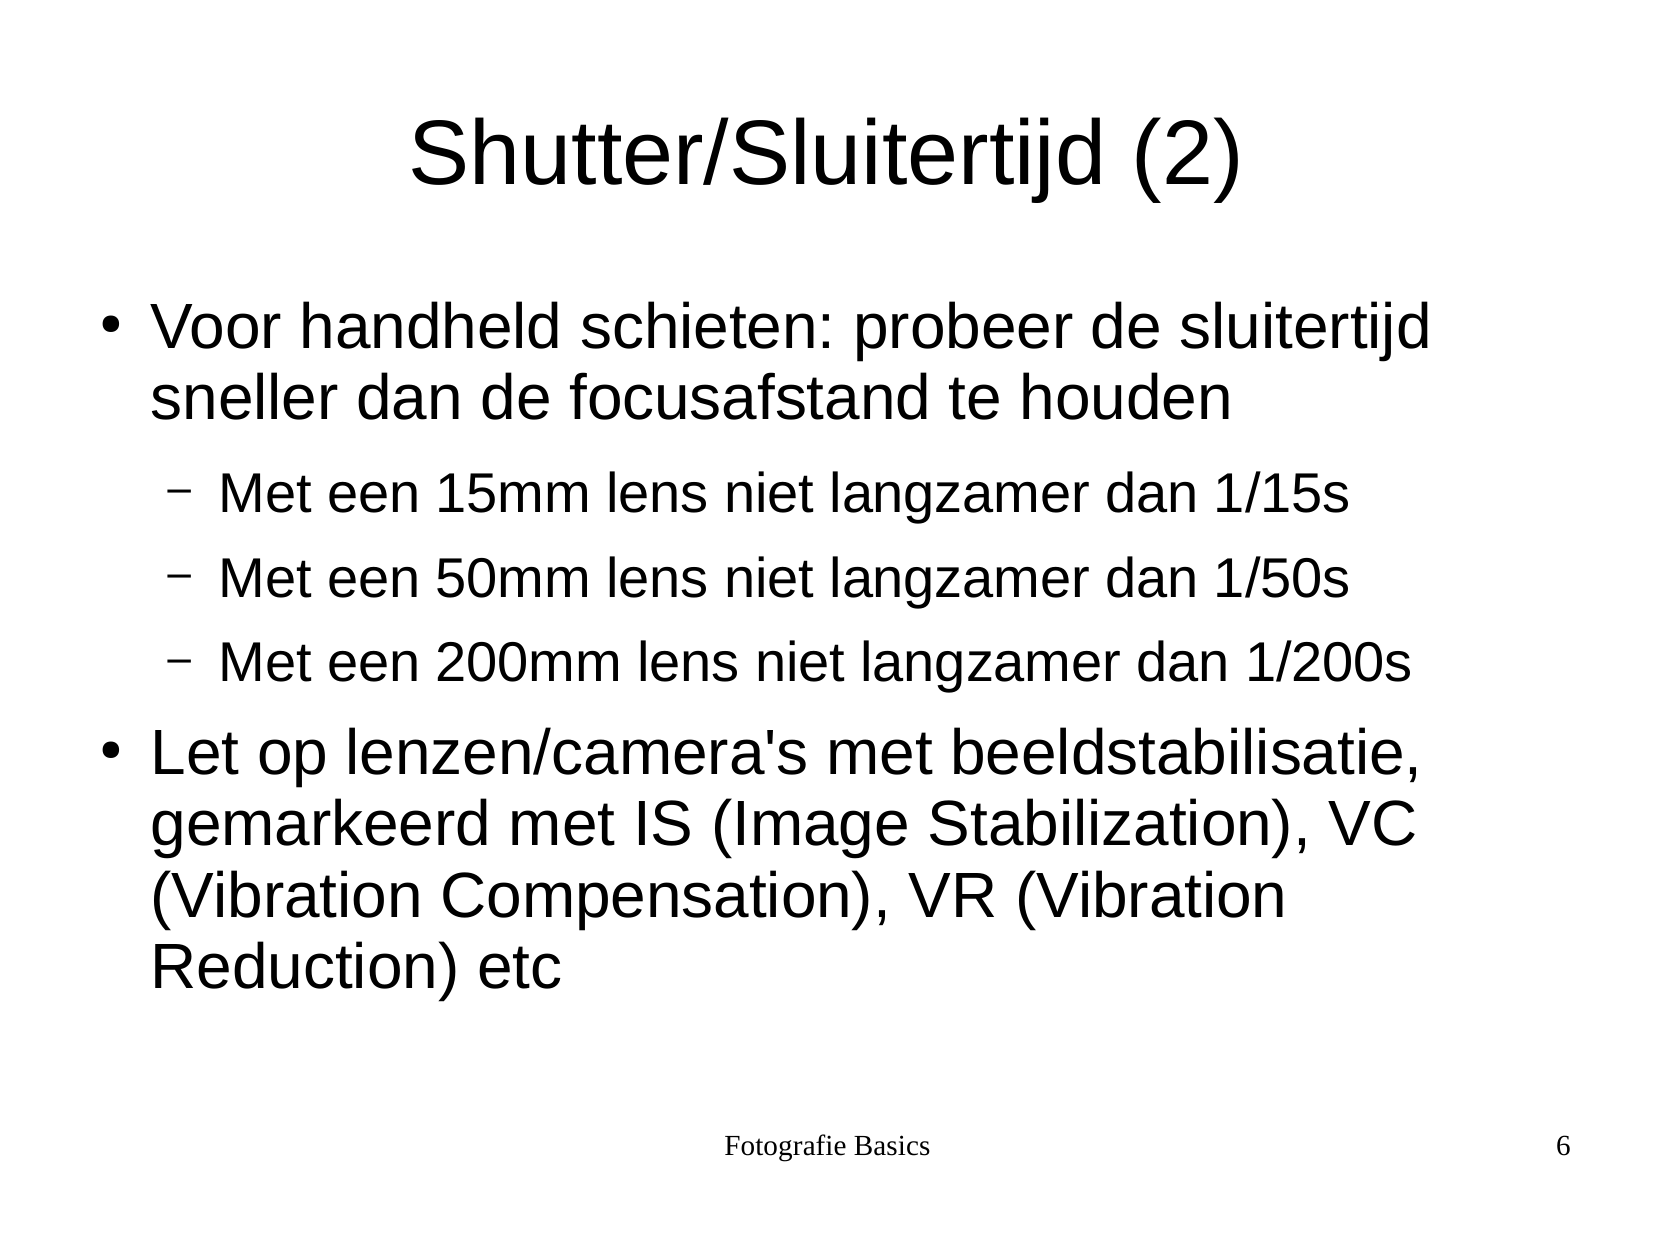

# Shutter/Sluitertijd (2)
Voor handheld schieten: probeer de sluitertijd sneller dan de focusafstand te houden
Met een 15mm lens niet langzamer dan 1/15s
Met een 50mm lens niet langzamer dan 1/50s
Met een 200mm lens niet langzamer dan 1/200s
Let op lenzen/camera's met beeldstabilisatie, gemarkeerd met IS (Image Stabilization), VC (Vibration Compensation), VR (Vibration Reduction) etc
Fotografie Basics
6